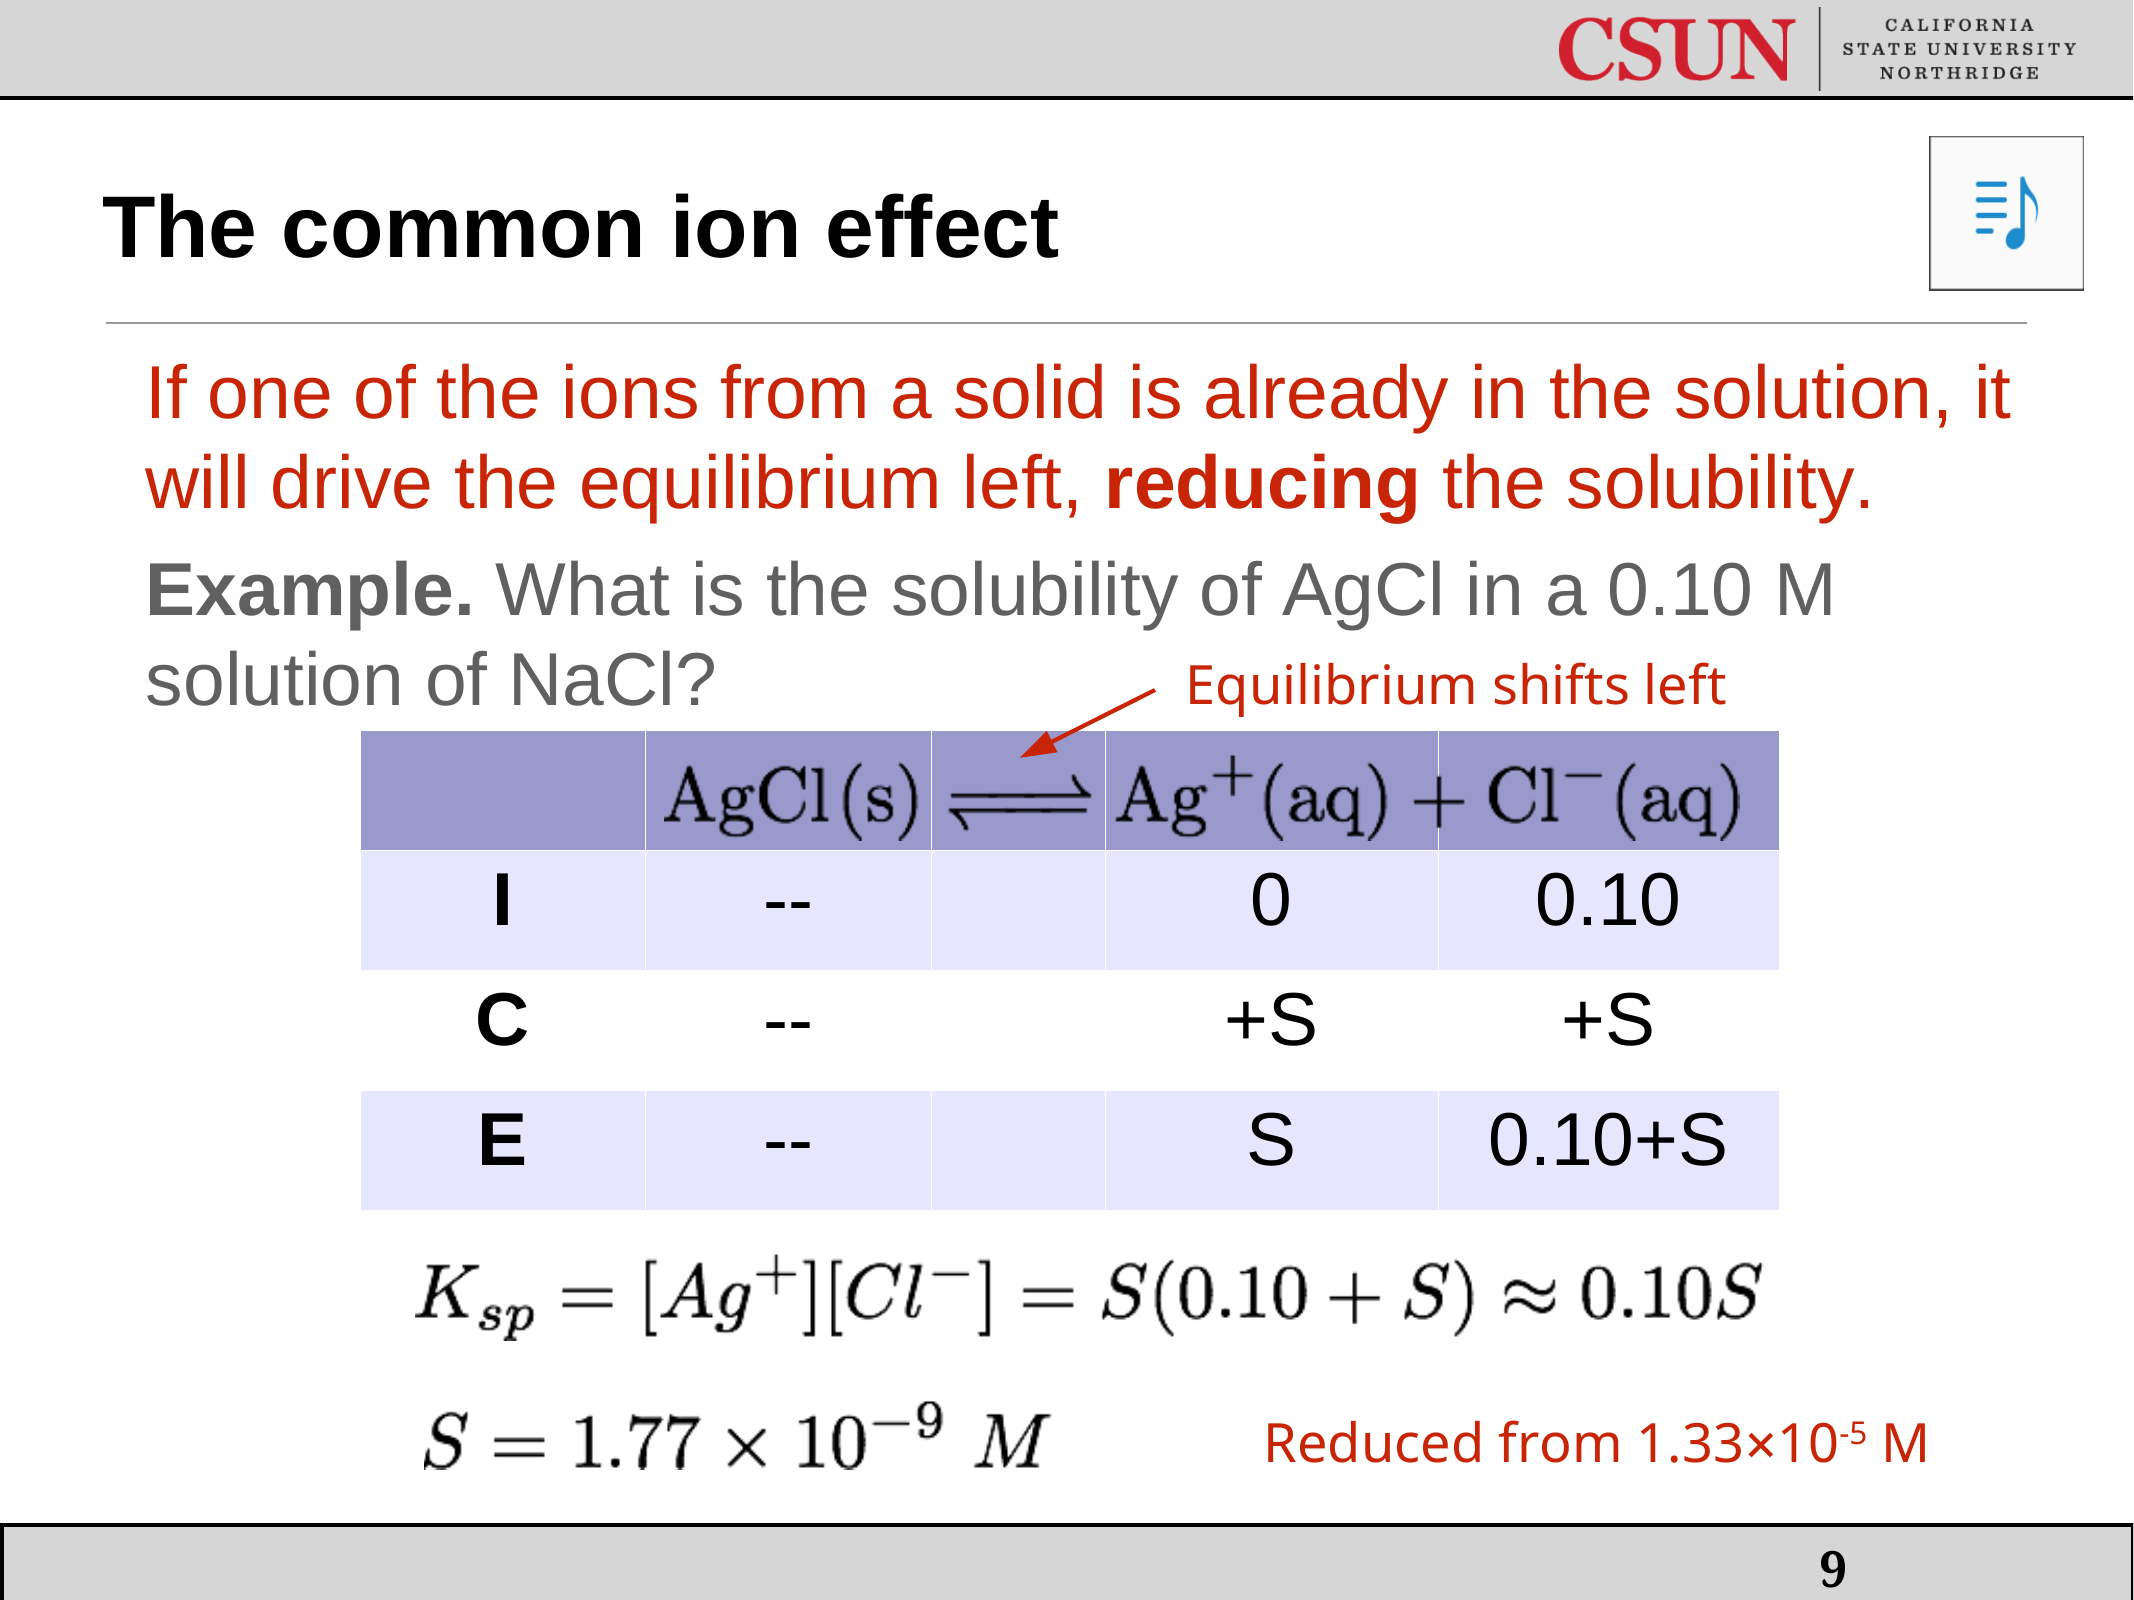

# The common ion effect
If one of the ions from a solid is already in the solution, it will drive the equilibrium left, reducing the solubility.
Example. What is the solubility of AgCl in a 0.10 M solution of NaCl?
Equilibrium shifts left
| | | | | |
| --- | --- | --- | --- | --- |
| I | -- | | 0 | 0.10 |
| C | -- | | +S | +S |
| E | -- | | S | 0.10+S |
Reduced from 1.33⨯10-5 M
9